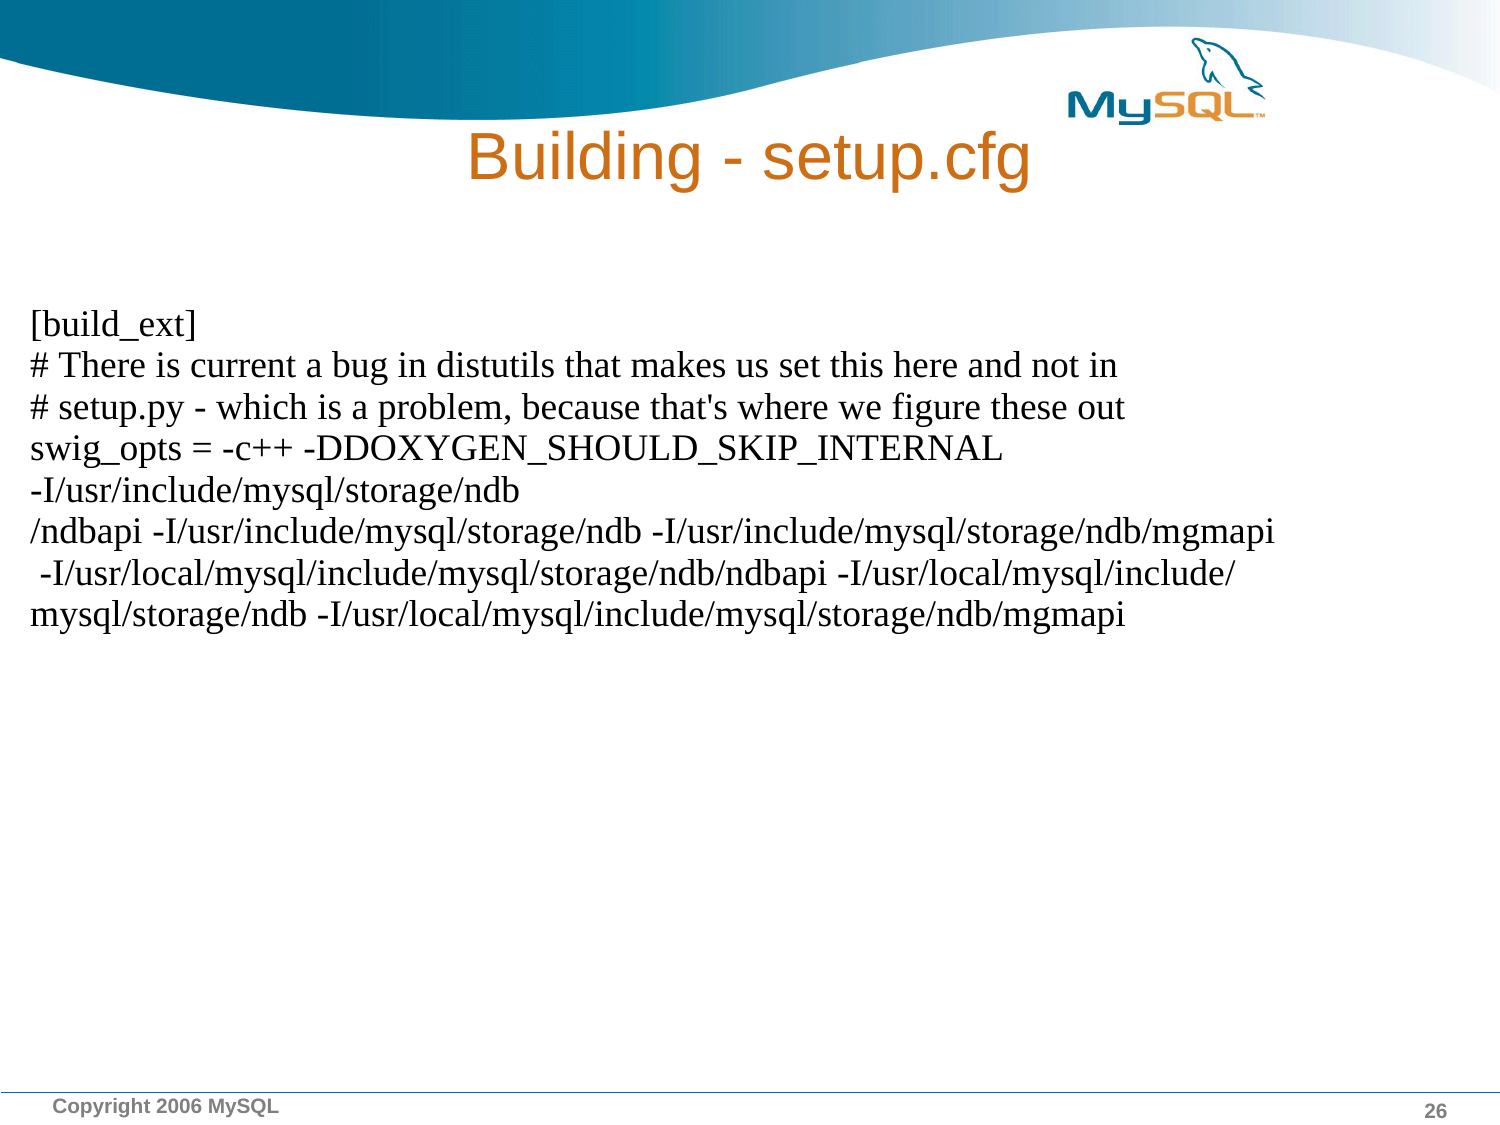

# Building - setup.cfg
[build_ext]
# There is current a bug in distutils that makes us set this here and not in
# setup.py - which is a problem, because that's where we figure these out
swig_opts = -c++ -DDOXYGEN_SHOULD_SKIP_INTERNAL -I/usr/include/mysql/storage/ndb
/ndbapi -I/usr/include/mysql/storage/ndb -I/usr/include/mysql/storage/ndb/mgmapi
 -I/usr/local/mysql/include/mysql/storage/ndb/ndbapi -I/usr/local/mysql/include/
mysql/storage/ndb -I/usr/local/mysql/include/mysql/storage/ndb/mgmapi